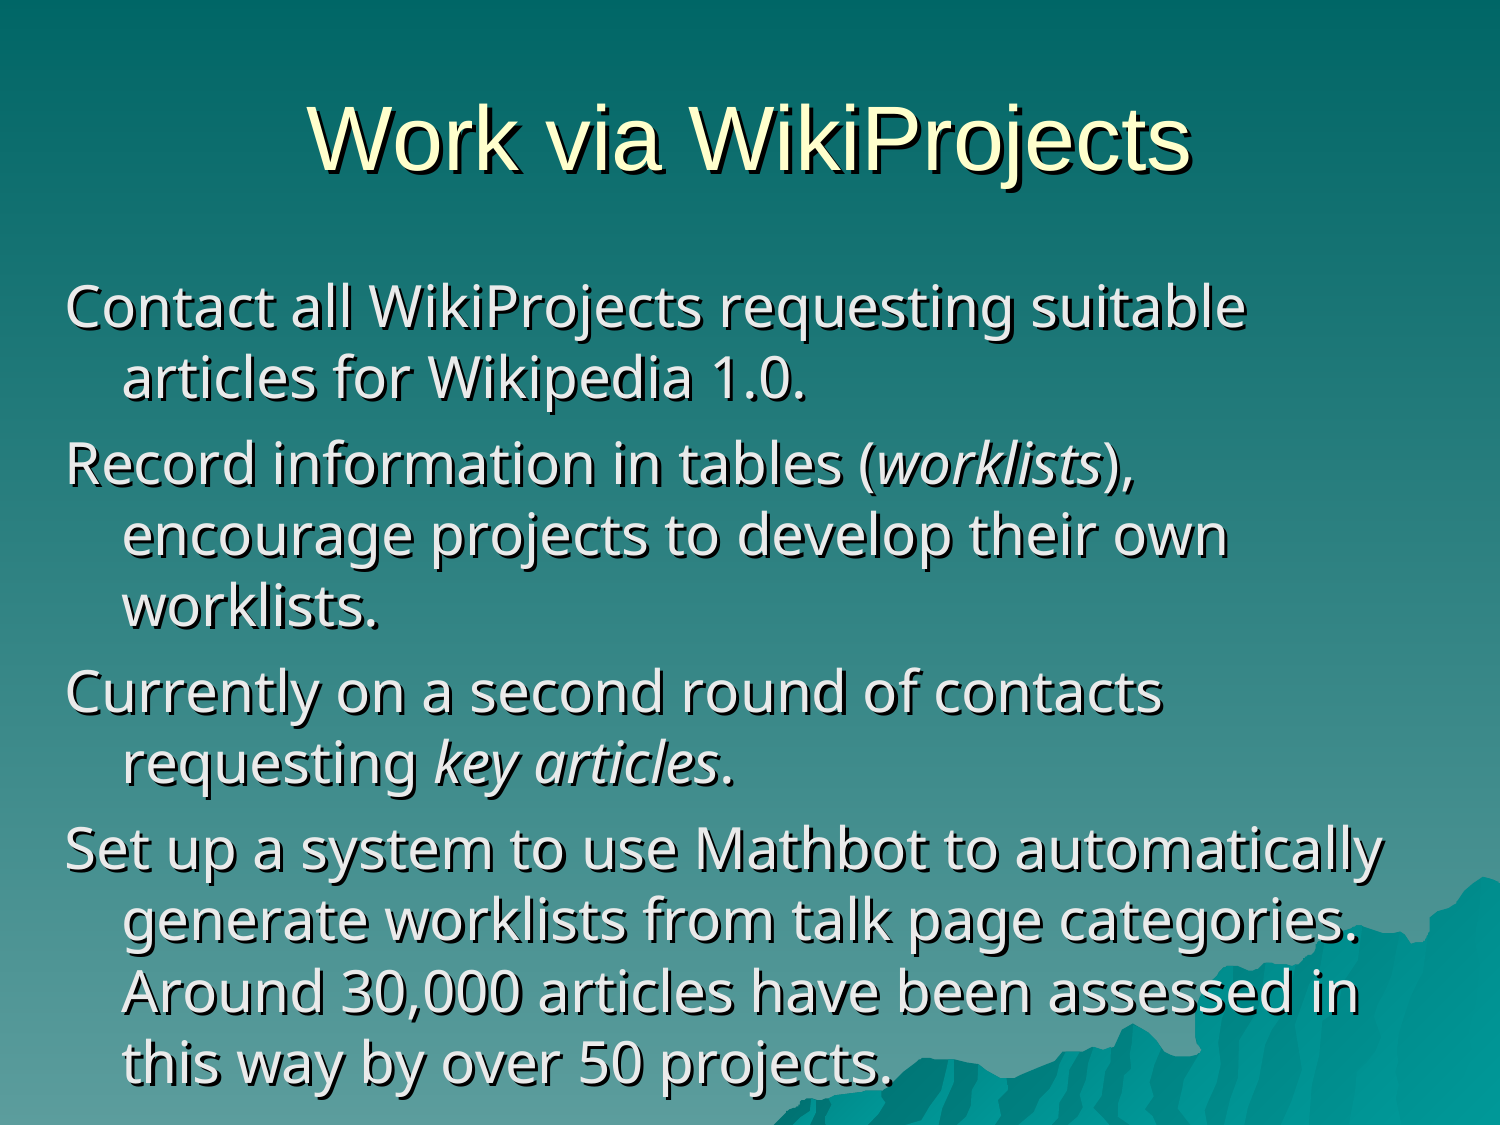

# Work via WikiProjects
Contact all WikiProjects requesting suitable articles for Wikipedia 1.0.
Record information in tables (worklists), encourage projects to develop their own worklists.
Currently on a second round of contacts requesting key articles.
Set up a system to use Mathbot to automatically generate worklists from talk page categories. Around 30,000 articles have been assessed in this way by over 50 projects.